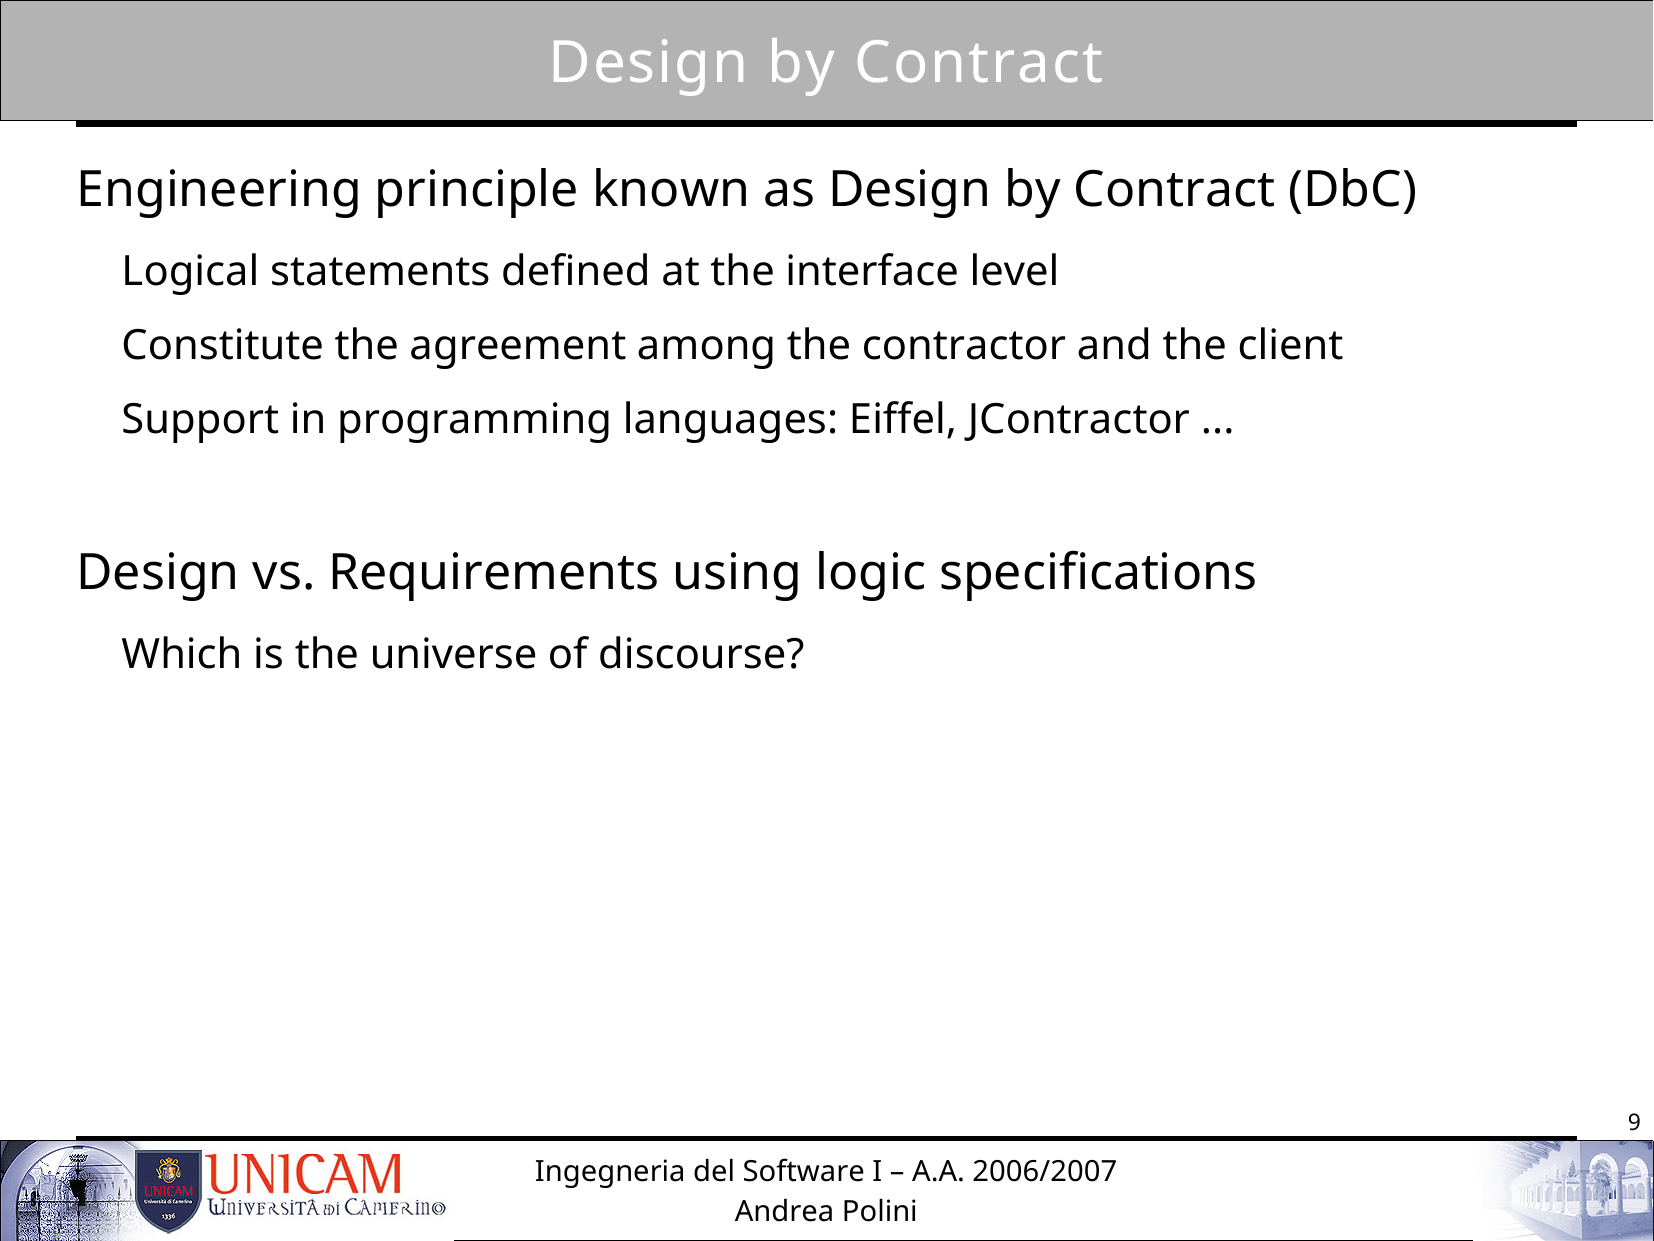

# Design by Contract
Engineering principle known as Design by Contract (DbC)
Logical statements defined at the interface level
Constitute the agreement among the contractor and the client
Support in programming languages: Eiffel, JContractor ...
Design vs. Requirements using logic specifications
Which is the universe of discourse?
9